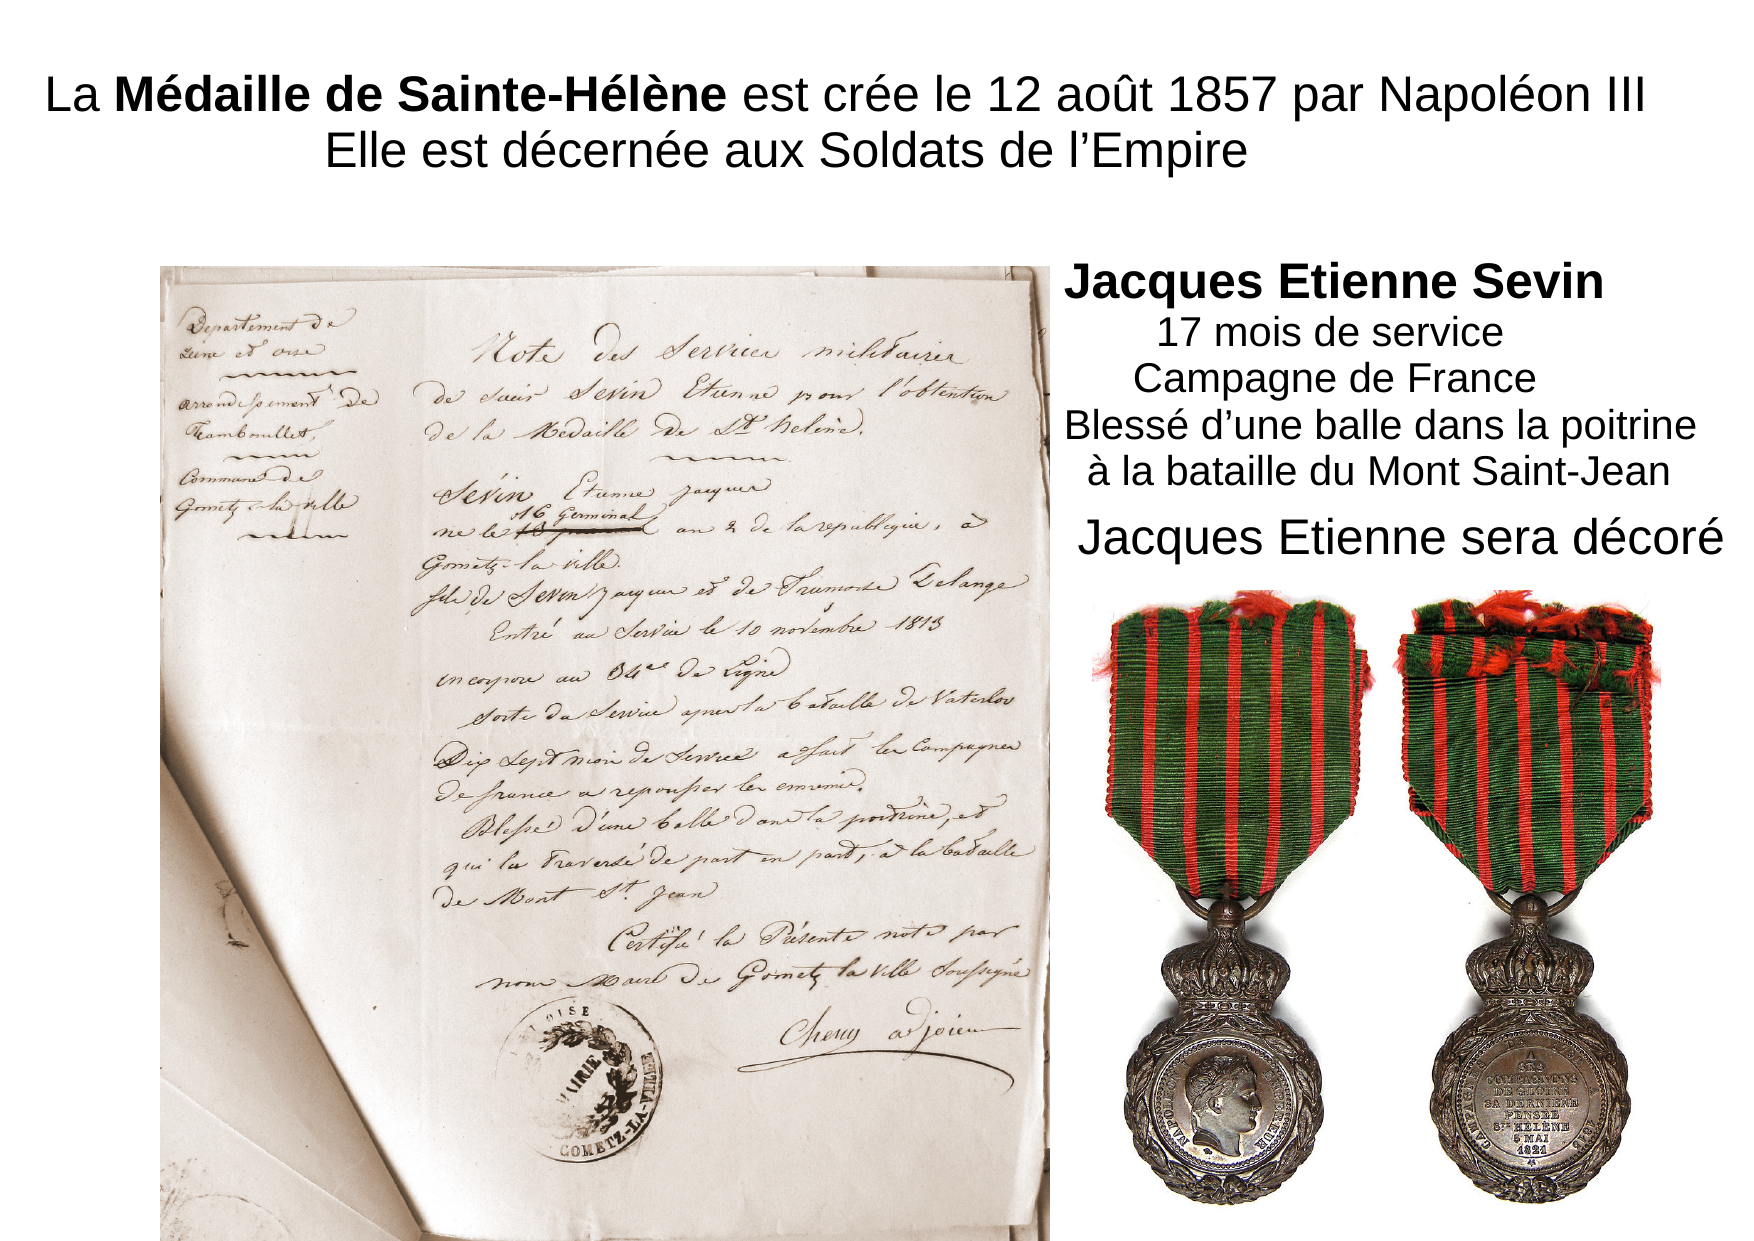

La Médaille de Sainte-Hélène est crée le 12 août 1857 par Napoléon III
 Elle est décernée aux Soldats de l’Empire
Jacques Etienne Sevin
 17 mois de service
 Campagne de France
Blessé d’une balle dans la poitrine
 à la bataille du Mont Saint-Jean
Jacques Etienne sera décoré